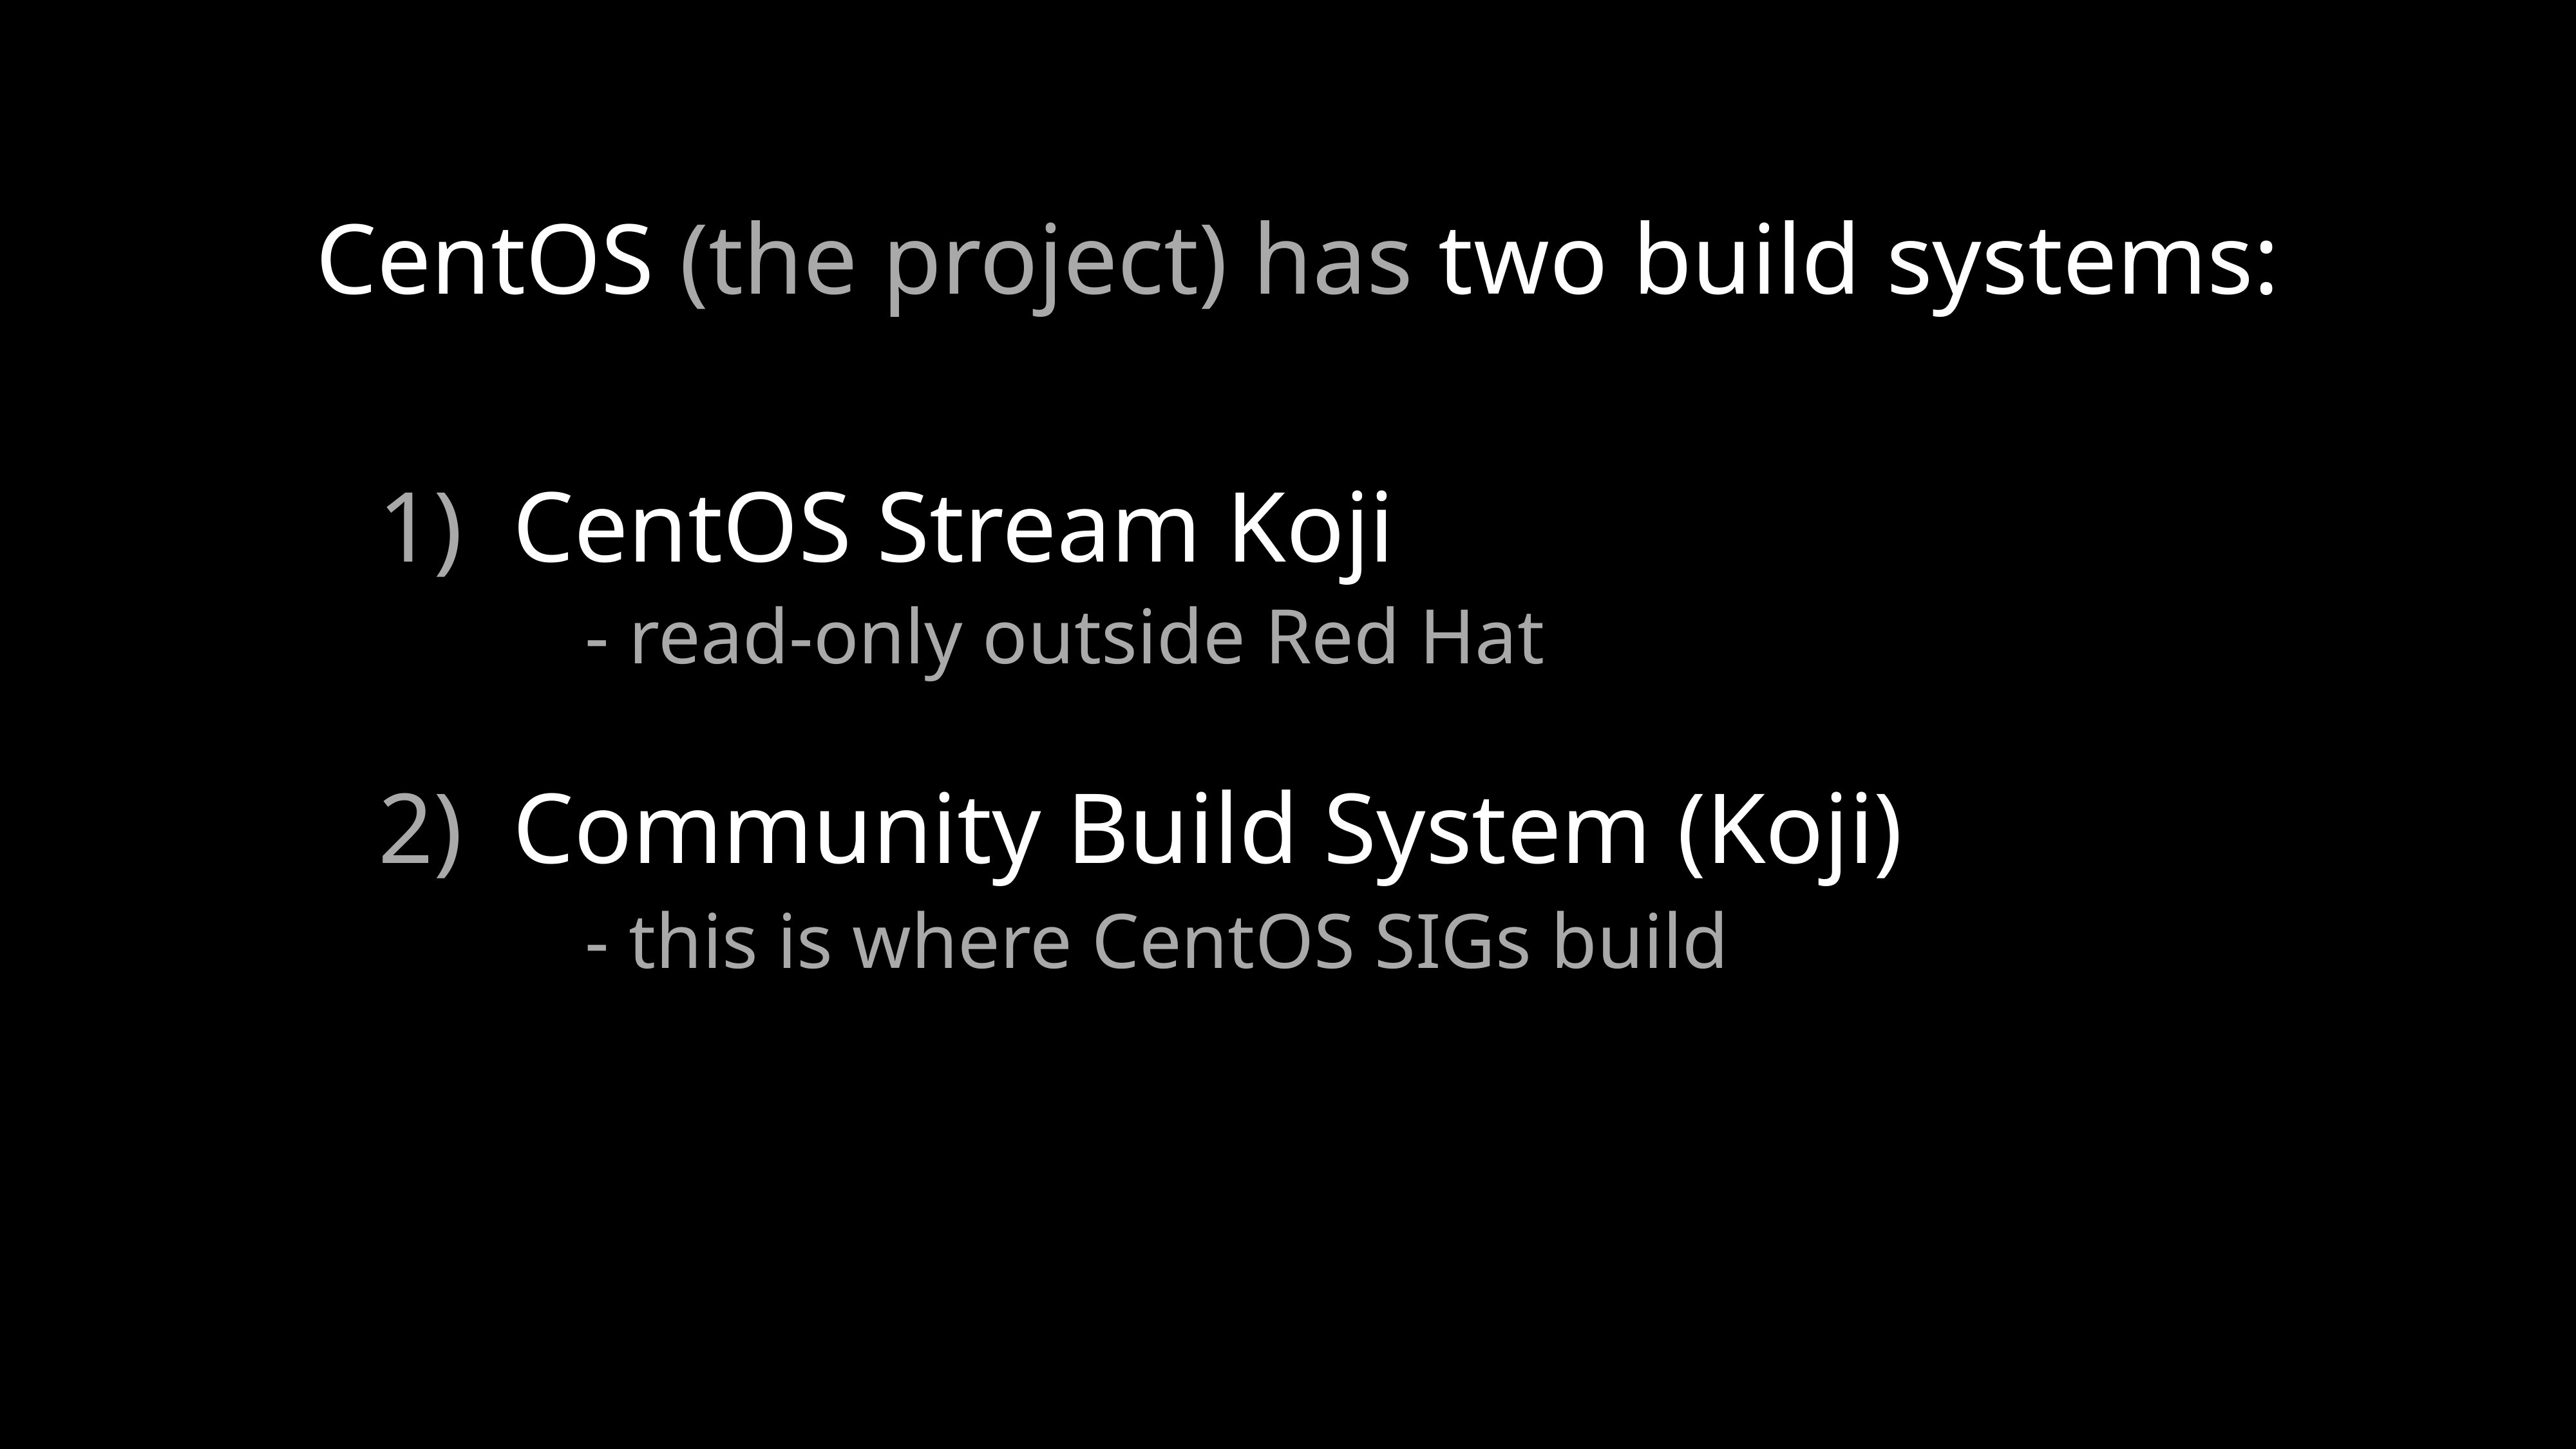

CentOS (the project) has two build systems:
1) CentOS Stream Koji
- read-only outside Red Hat
2) Community Build System (Koji)
- this is where CentOS SIGs build